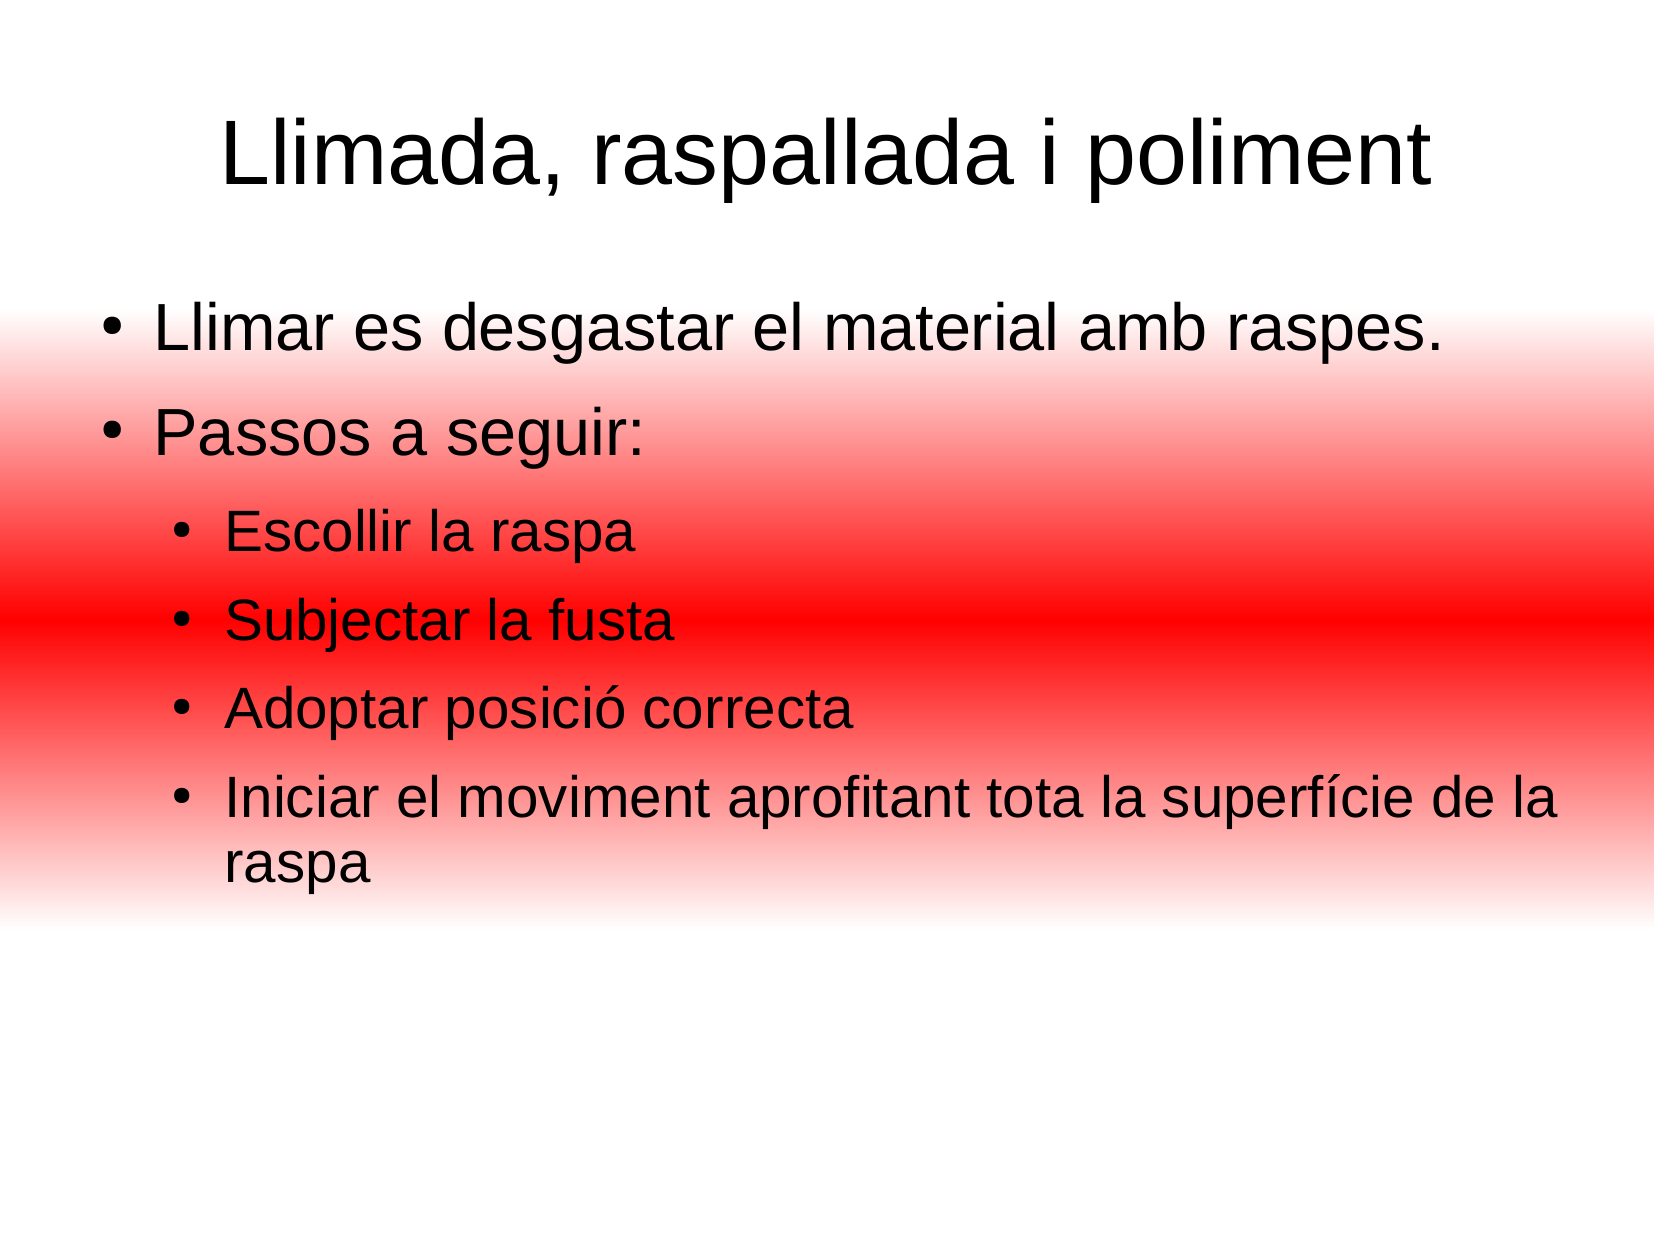

# Llimada, raspallada i poliment
Llimar es desgastar el material amb raspes.
Passos a seguir:
Escollir la raspa
Subjectar la fusta
Adoptar posició correcta
Iniciar el moviment aprofitant tota la superfície de la raspa